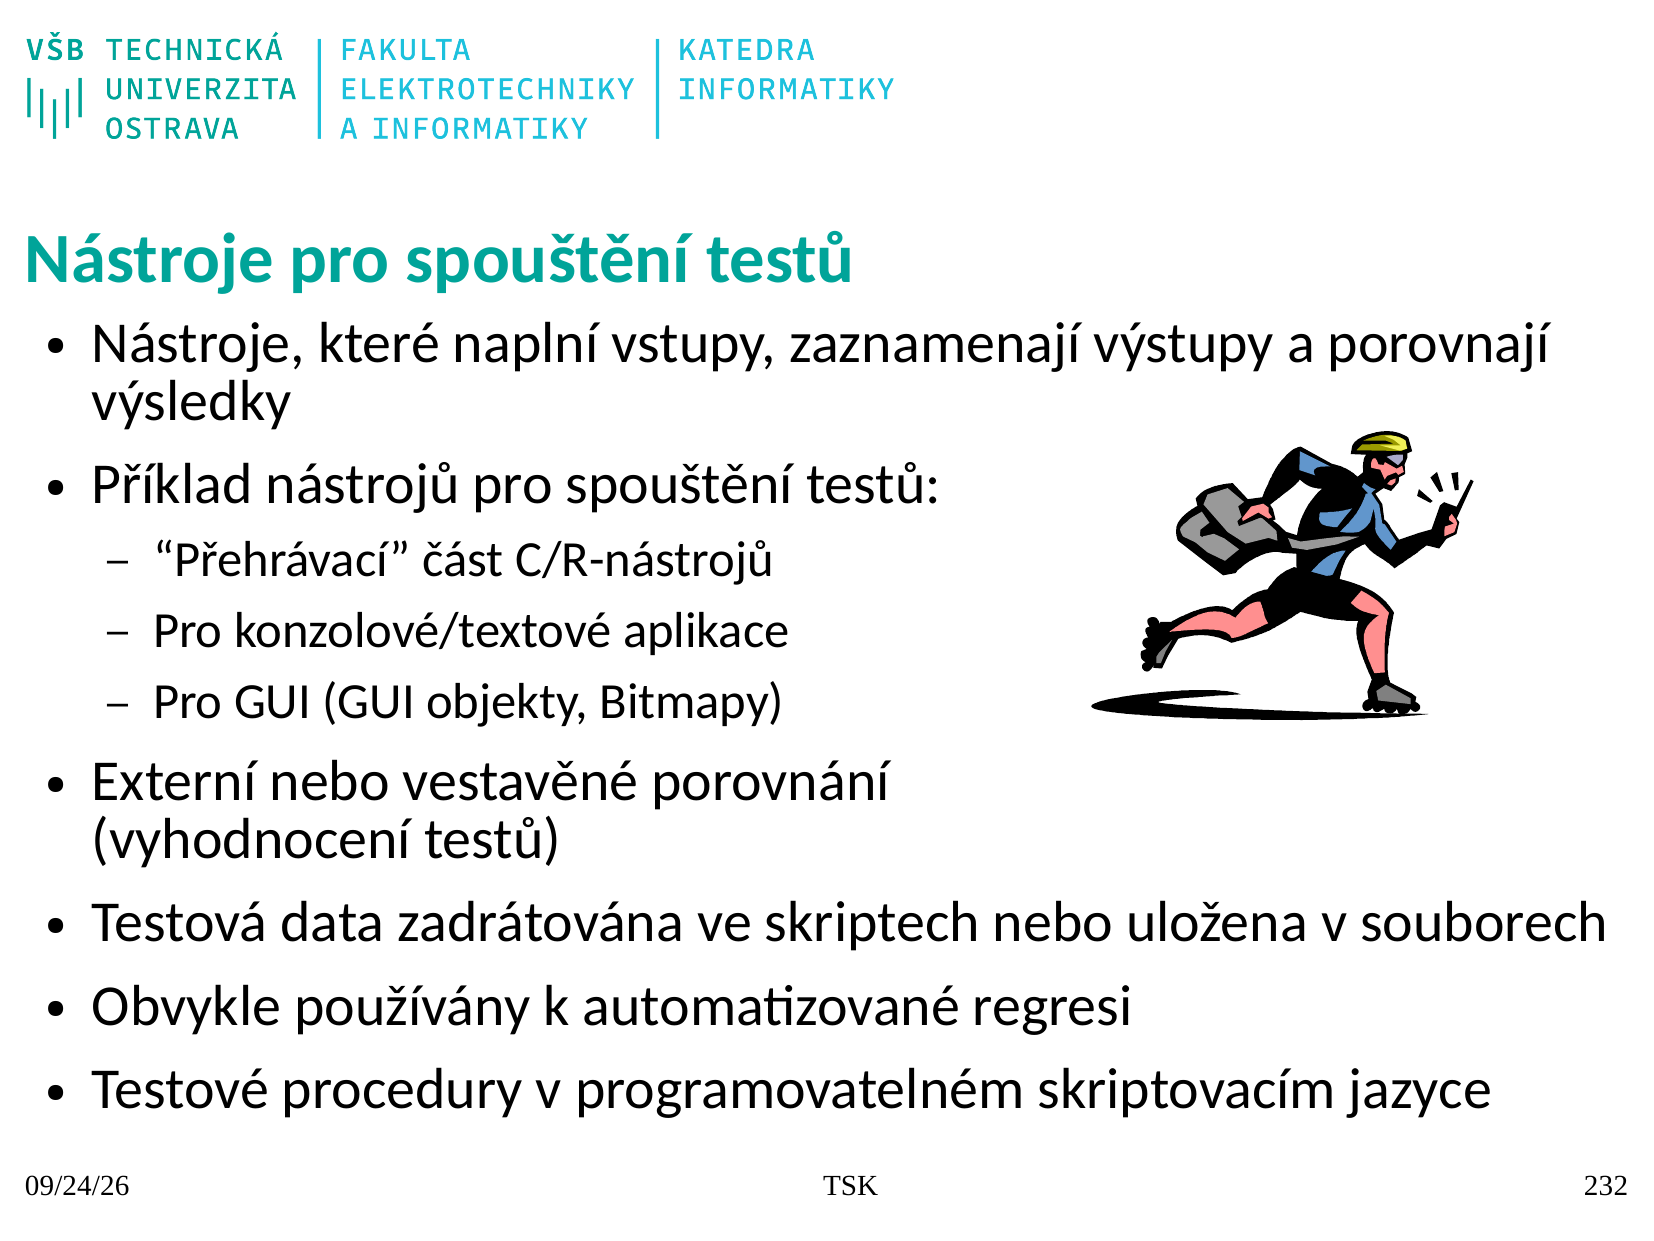

# Nástroje pro spouštění testů
Nástroje, které naplní vstupy, zaznamenají výstupy a porovnají výsledky
Příklad nástrojů pro spouštění testů:
“Přehrávací” část C/R-nástrojů
Pro konzolové/textové aplikace
Pro GUI (GUI objekty, Bitmapy)
Externí nebo vestavěné porovnání
(vyhodnocení testů)
Testová data zadrátována ve skriptech nebo uložena v souborech
Obvykle používány k automatizované regresi
Testové procedury v programovatelném skriptovacím jazyce
TSK
232